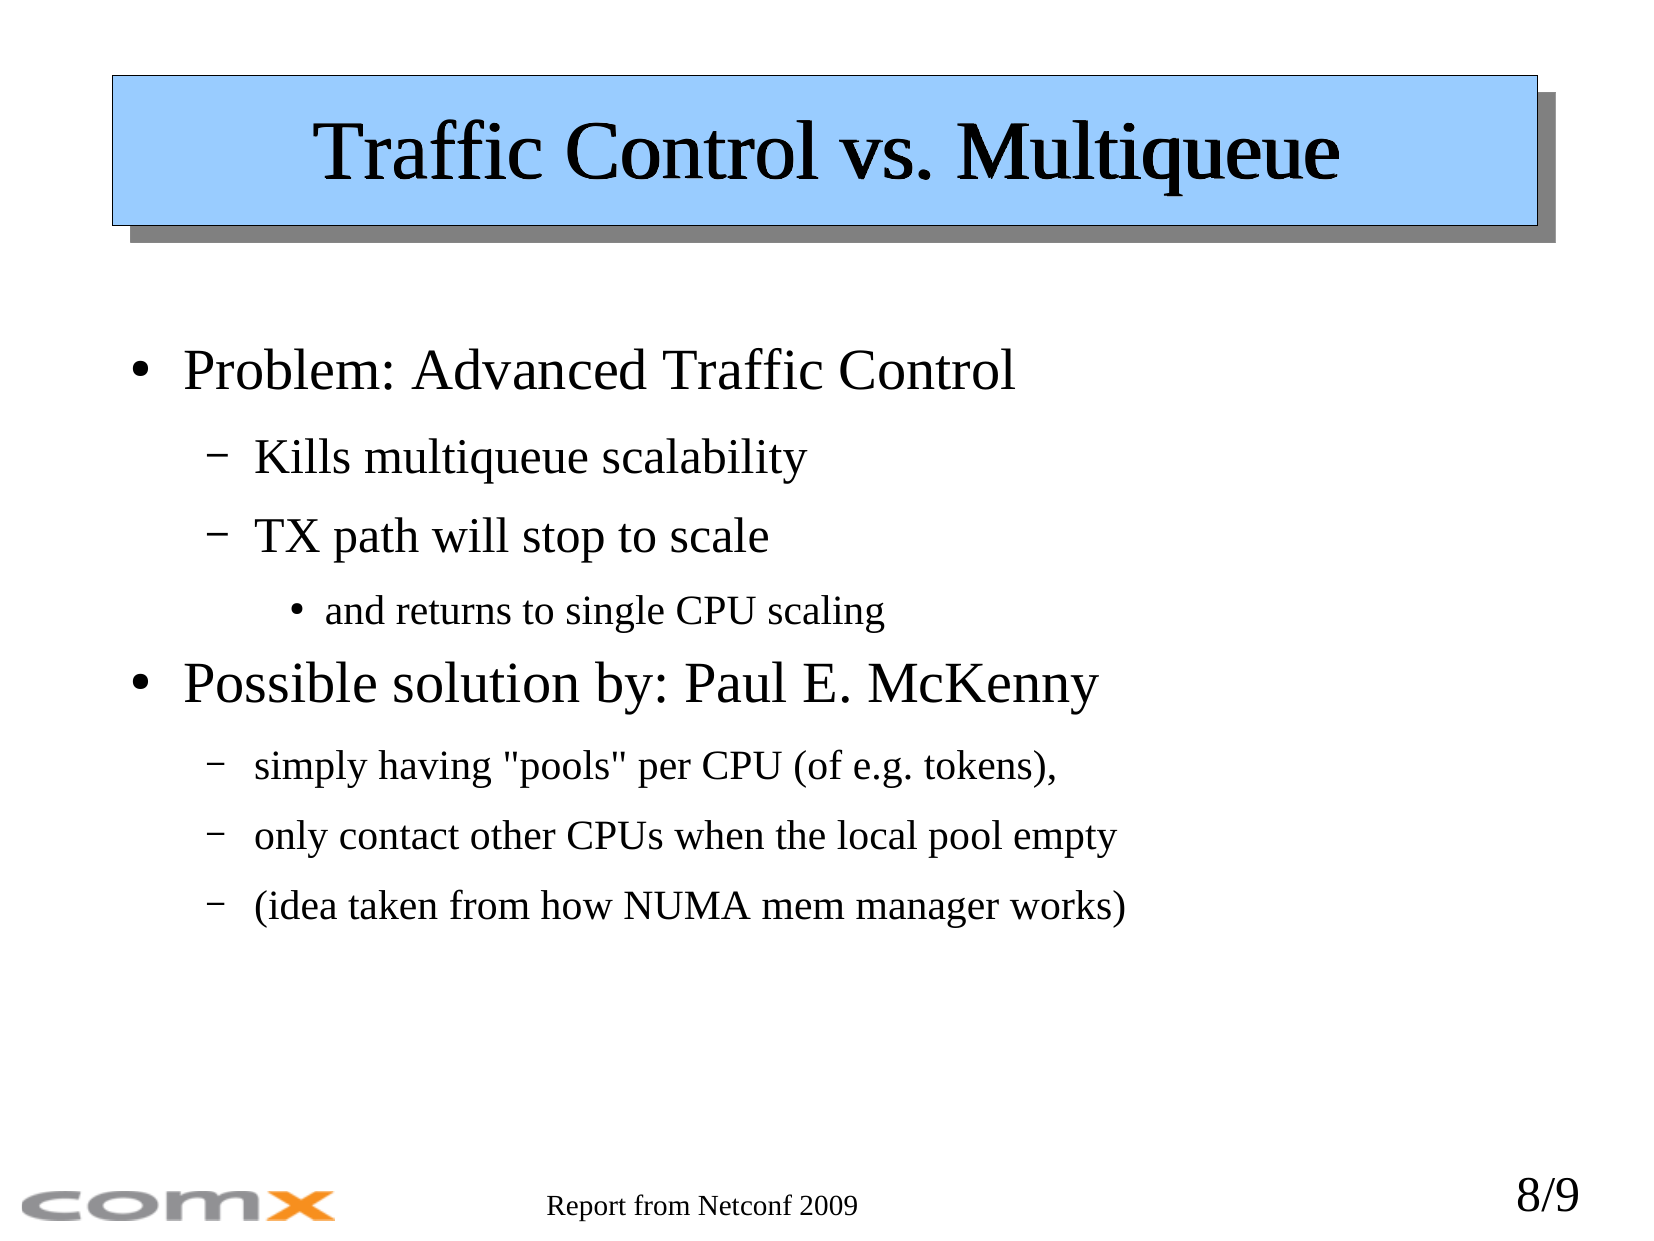

# Traffic Control vs. Multiqueue
Problem: Advanced Traffic Control
Kills multiqueue scalability
TX path will stop to scale
and returns to single CPU scaling
Possible solution by: Paul E. McKenny
simply having "pools" per CPU (of e.g. tokens),
only contact other CPUs when the local pool empty
(idea taken from how NUMA mem manager works)